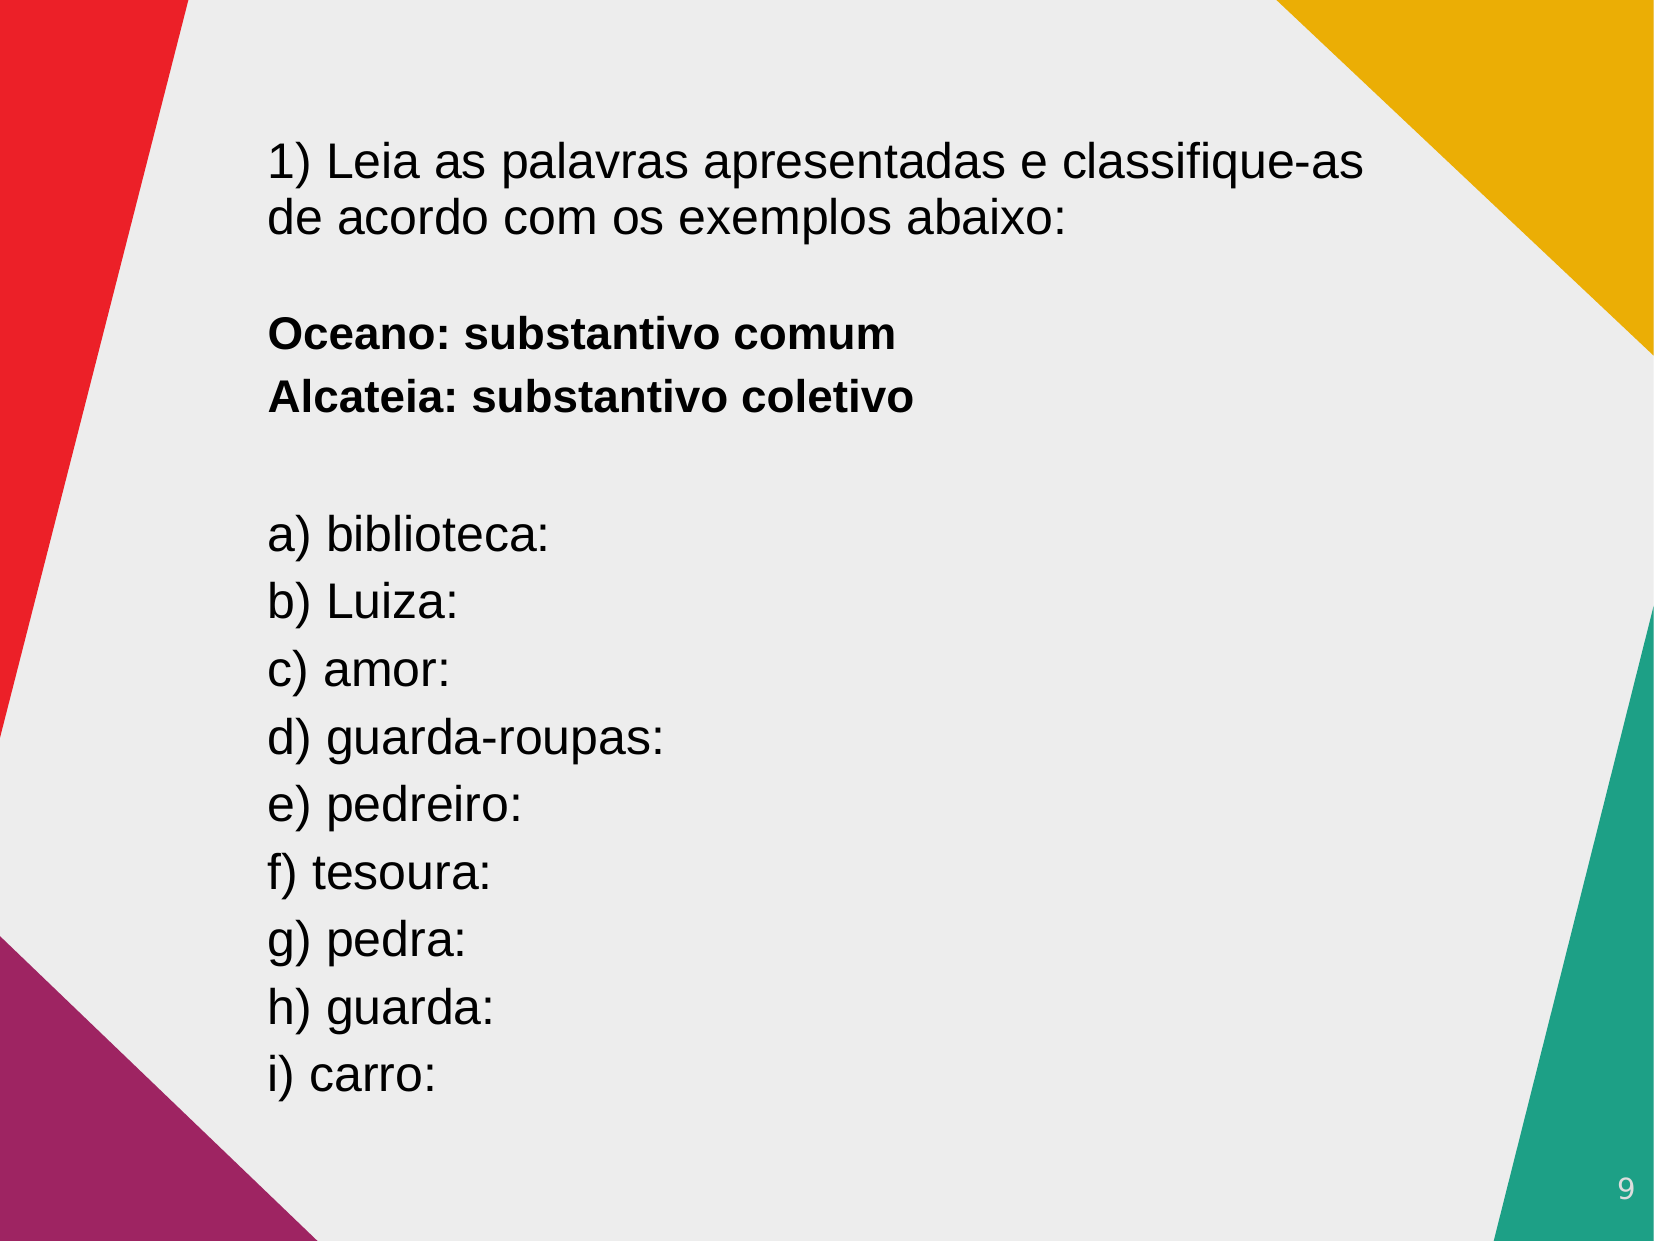

1) Leia as palavras apresentadas e classifique-as de acordo com os exemplos abaixo:
Oceano: substantivo comum
Alcateia: substantivo coletivo
a) biblioteca:
b) Luiza:
c) amor:
d) guarda-roupas:
e) pedreiro:
f) tesoura:
g) pedra:
h) guarda:
i) carro:
9